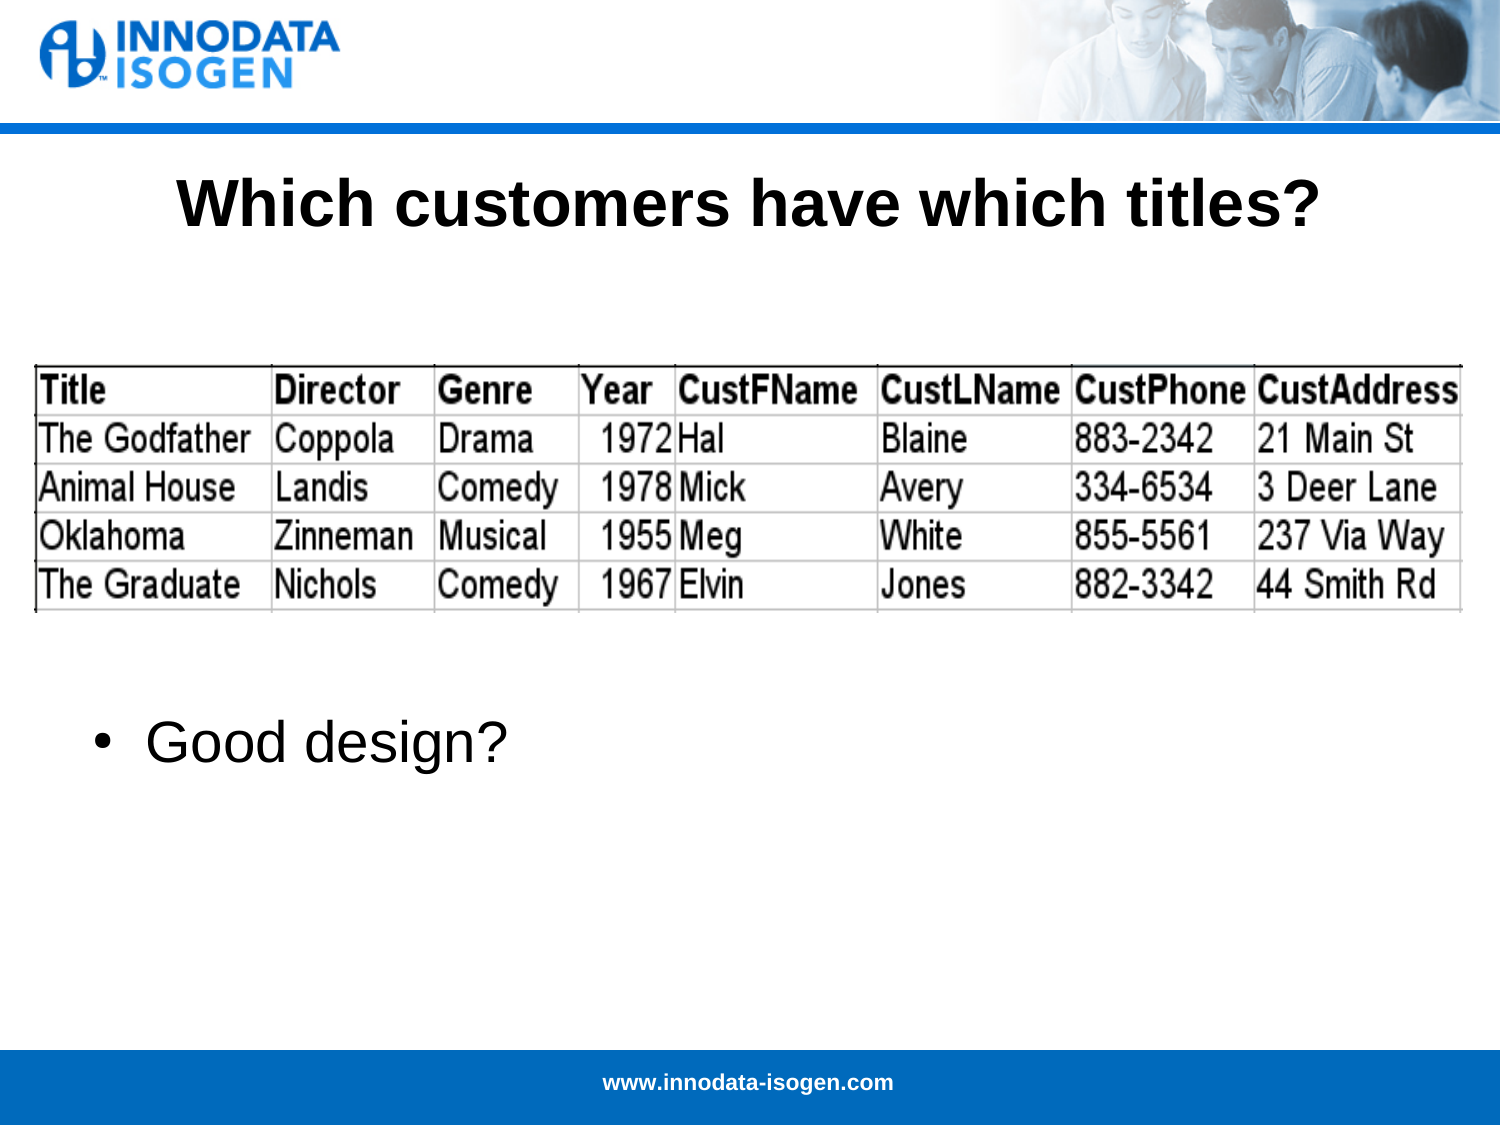

# Which customers have which titles?
Good design?